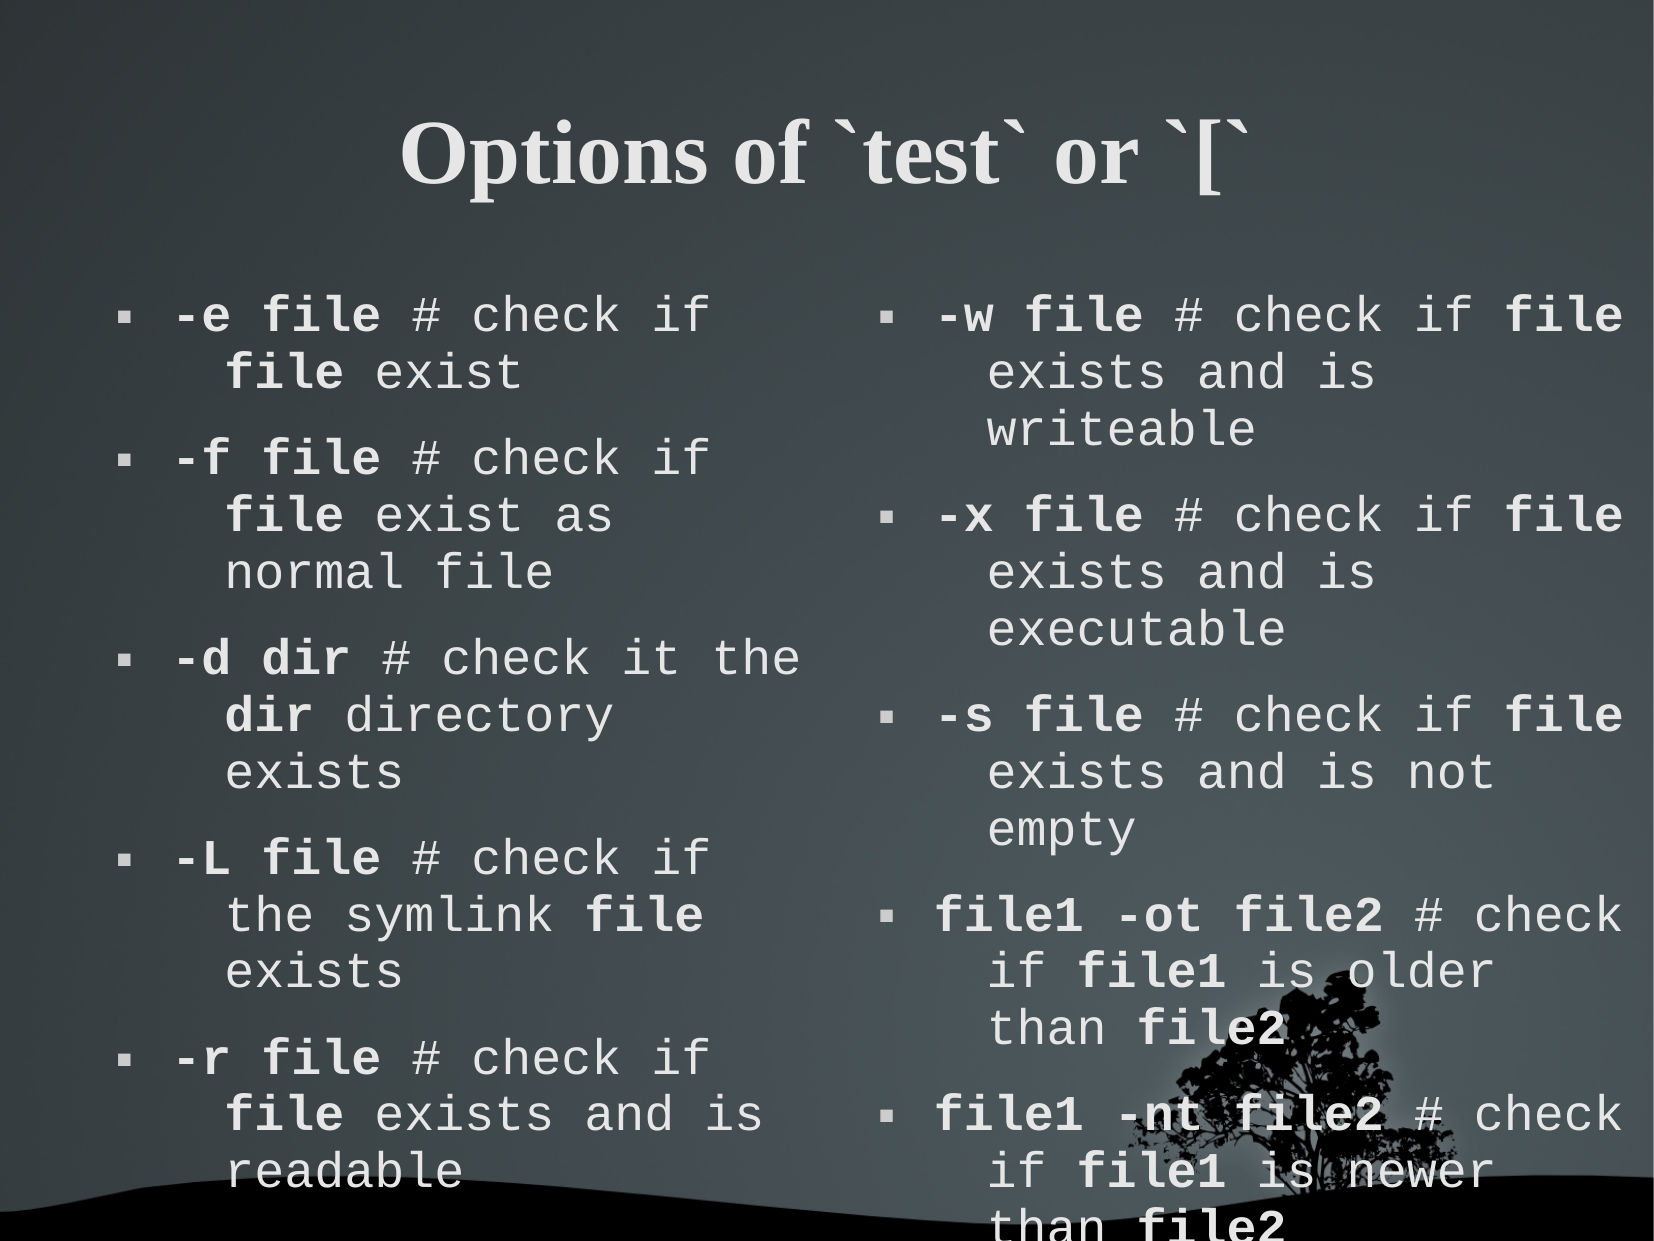

# Options of `test` or `[`
-e file # check if file exist
-f file # check if file exist as normal file
-d dir # check it the dir directory exists
-L file # check if the symlink file exists
-r file # check if file exists and is readable
-w file # check if file exists and is writeable
-x file # check if file exists and is executable
-s file # check if file exists and is not empty
file1 -ot file2 # check if file1 is older than file2
file1 -nt file2 # check if file1 is newer than file2